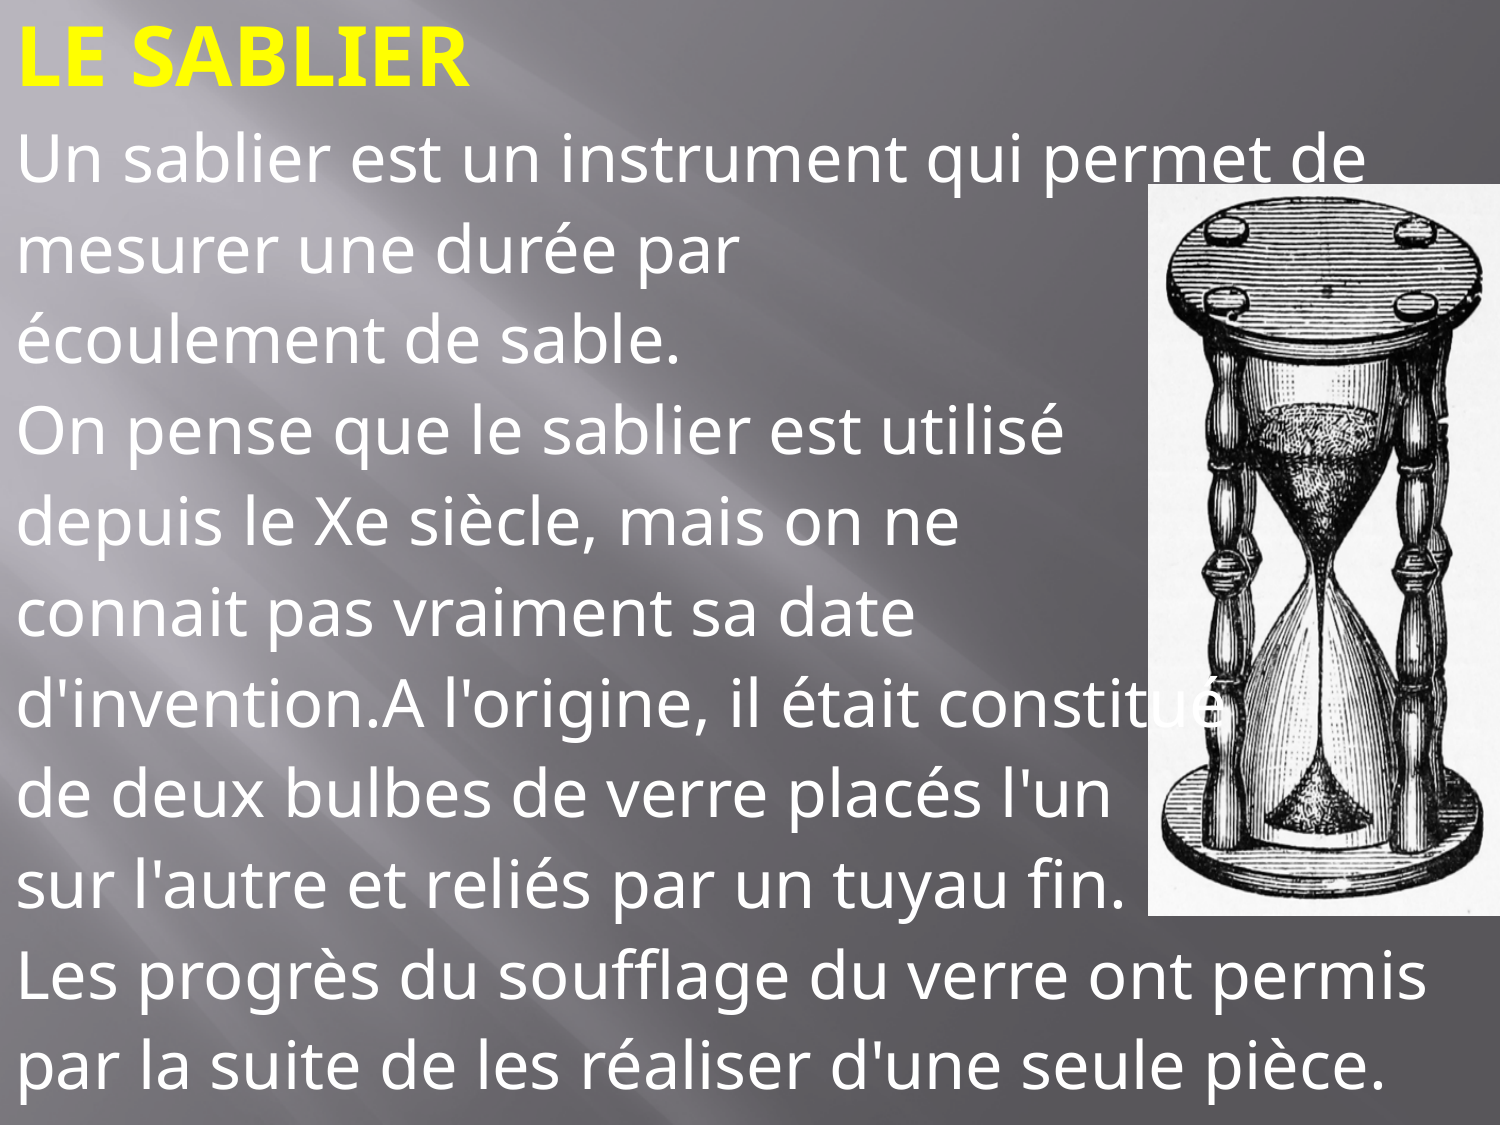

LE SABLIER
Un sablier est un instrument qui permet de mesurer une durée par
écoulement de sable.
On pense que le sablier est utilisé
depuis le Xe siècle, mais on ne
connait pas vraiment sa date
d'invention.A l'origine, il était constitué
de deux bulbes de verre placés l'un
sur l'autre et reliés par un tuyau fin.
Les progrès du soufflage du verre ont permis par la suite de les réaliser d'une seule pièce.